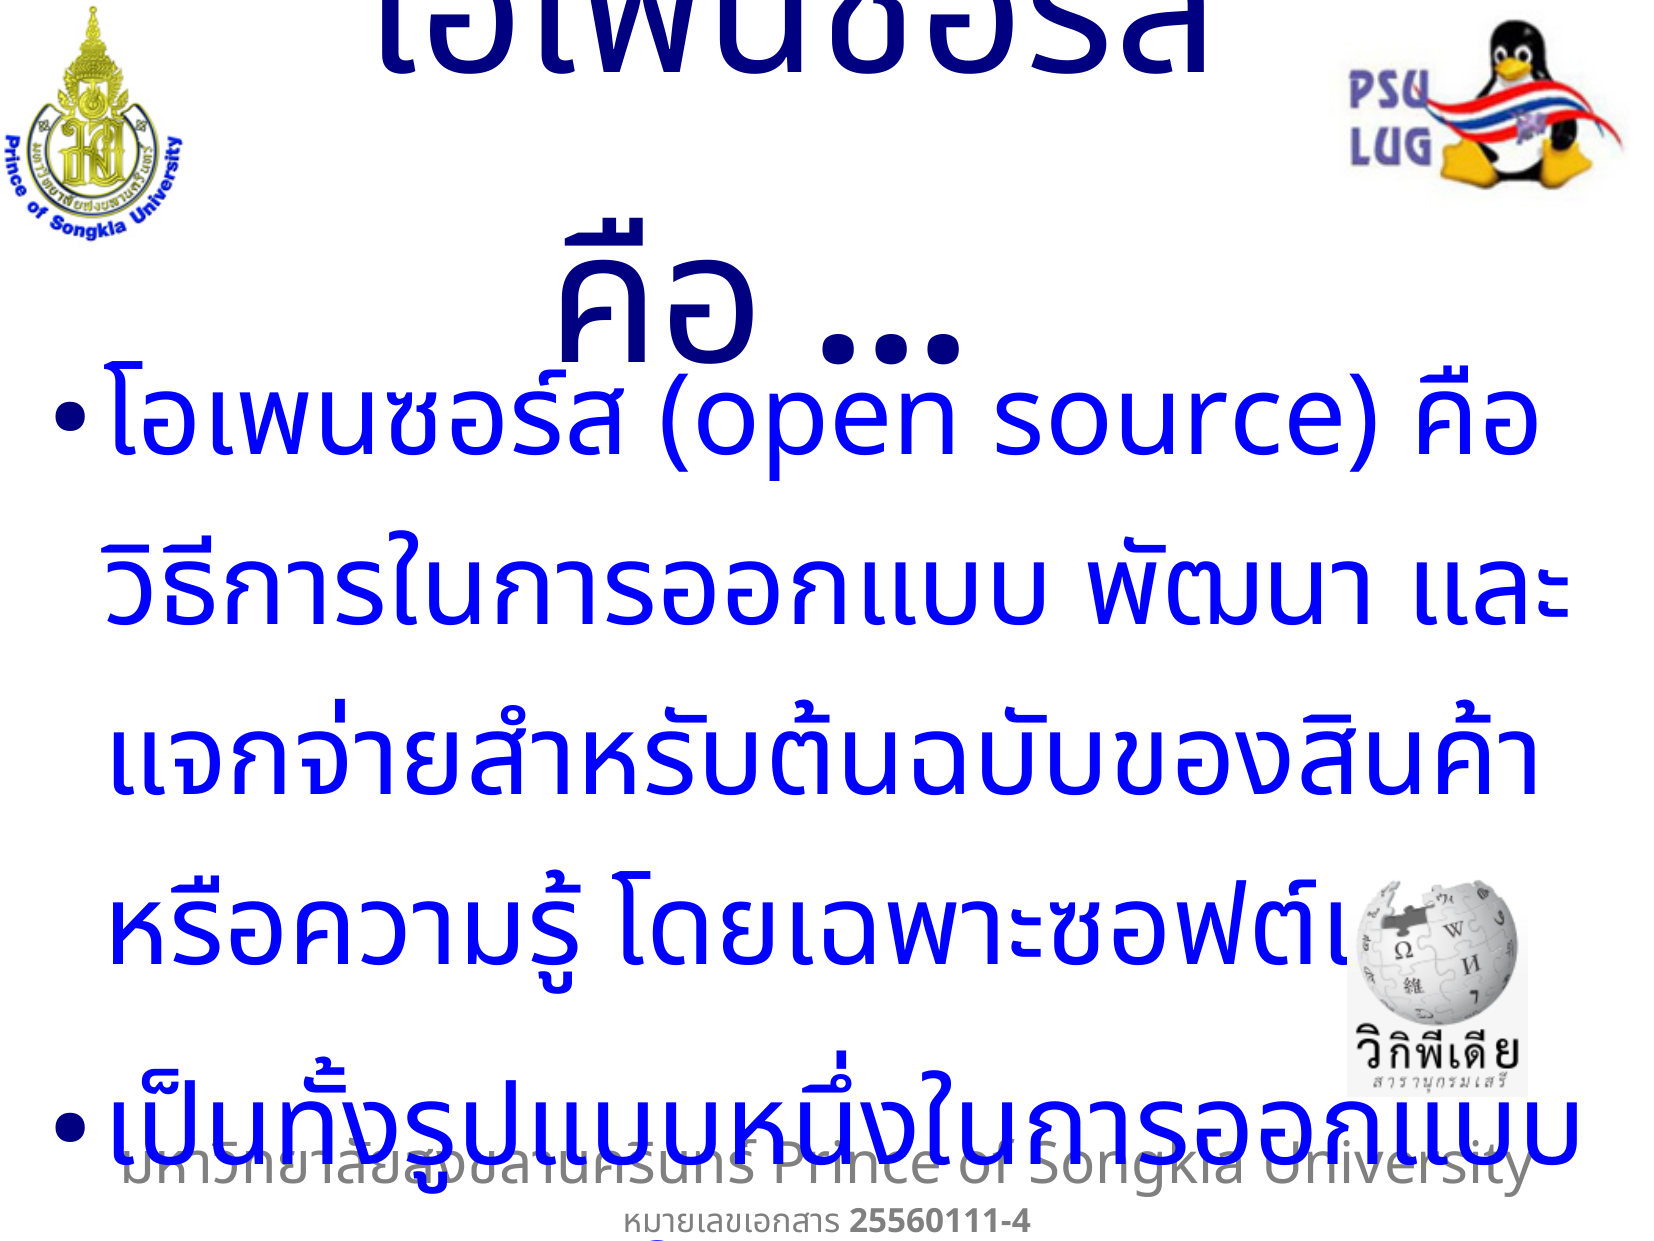

# โอเพนซอร์ส คือ ...
โอเพนซอร์ส (open source) คือ วิธีการในการออกแบบ พัฒนา และแจกจ่ายสำหรับต้นฉบับของสินค้าหรือความรู้ โดยเฉพาะซอฟต์แวร์
เป็นทั้งรูปแบบหนึ่งในการออกแบบ และแผนการในการดำเนินการ